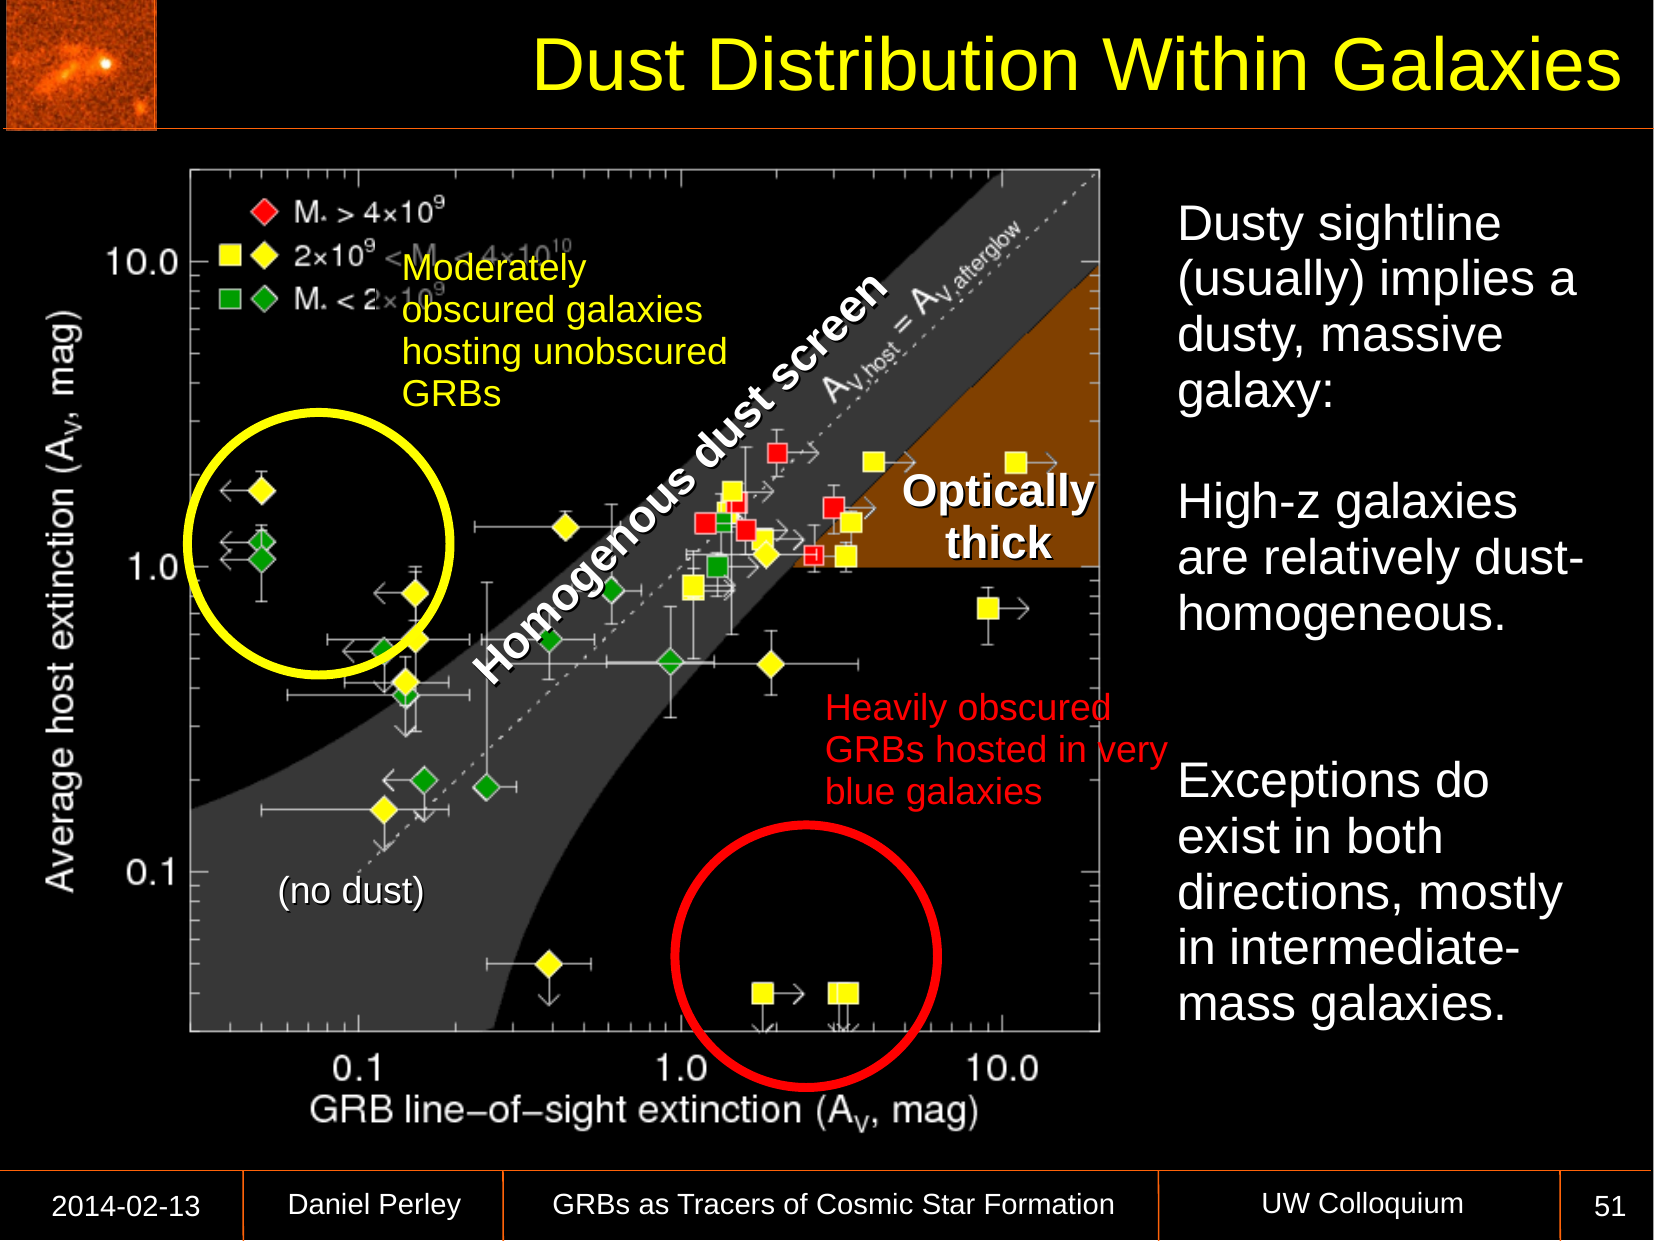

# Dust Distribution Within Galaxies
Dusty sightline (usually) implies a dusty, massive galaxy:
High-z galaxies are relatively dust-homogeneous.
Exceptions do exist in both directions, mostly in intermediate-mass galaxies.
Moderately obscured galaxies hosting unobscured GRBs
Homogenous dust screen
Optically
thick
Heavily obscured GRBs hosted in very blue galaxies
(no dust)
2014-02-13
51